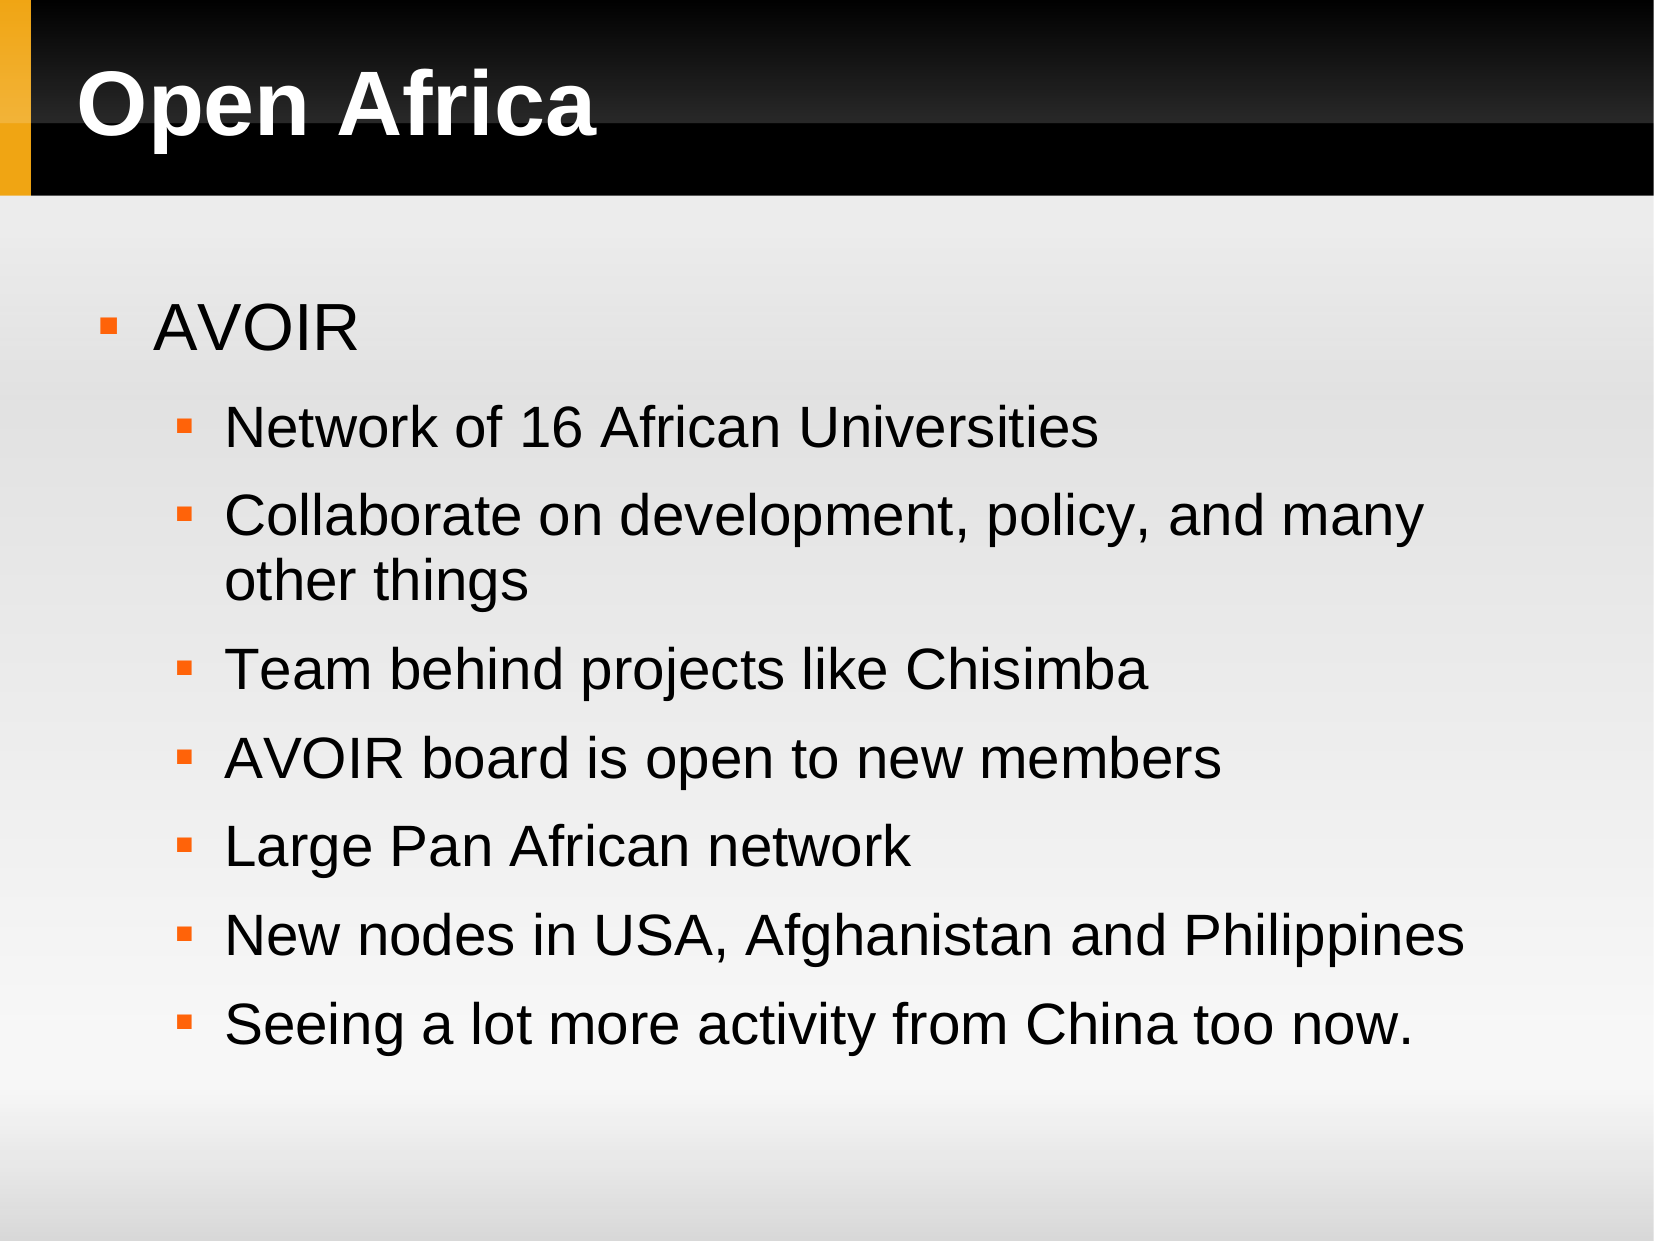

# Open Africa
AVOIR
Network of 16 African Universities
Collaborate on development, policy, and many other things
Team behind projects like Chisimba
AVOIR board is open to new members
Large Pan African network
New nodes in USA, Afghanistan and Philippines
Seeing a lot more activity from China too now.